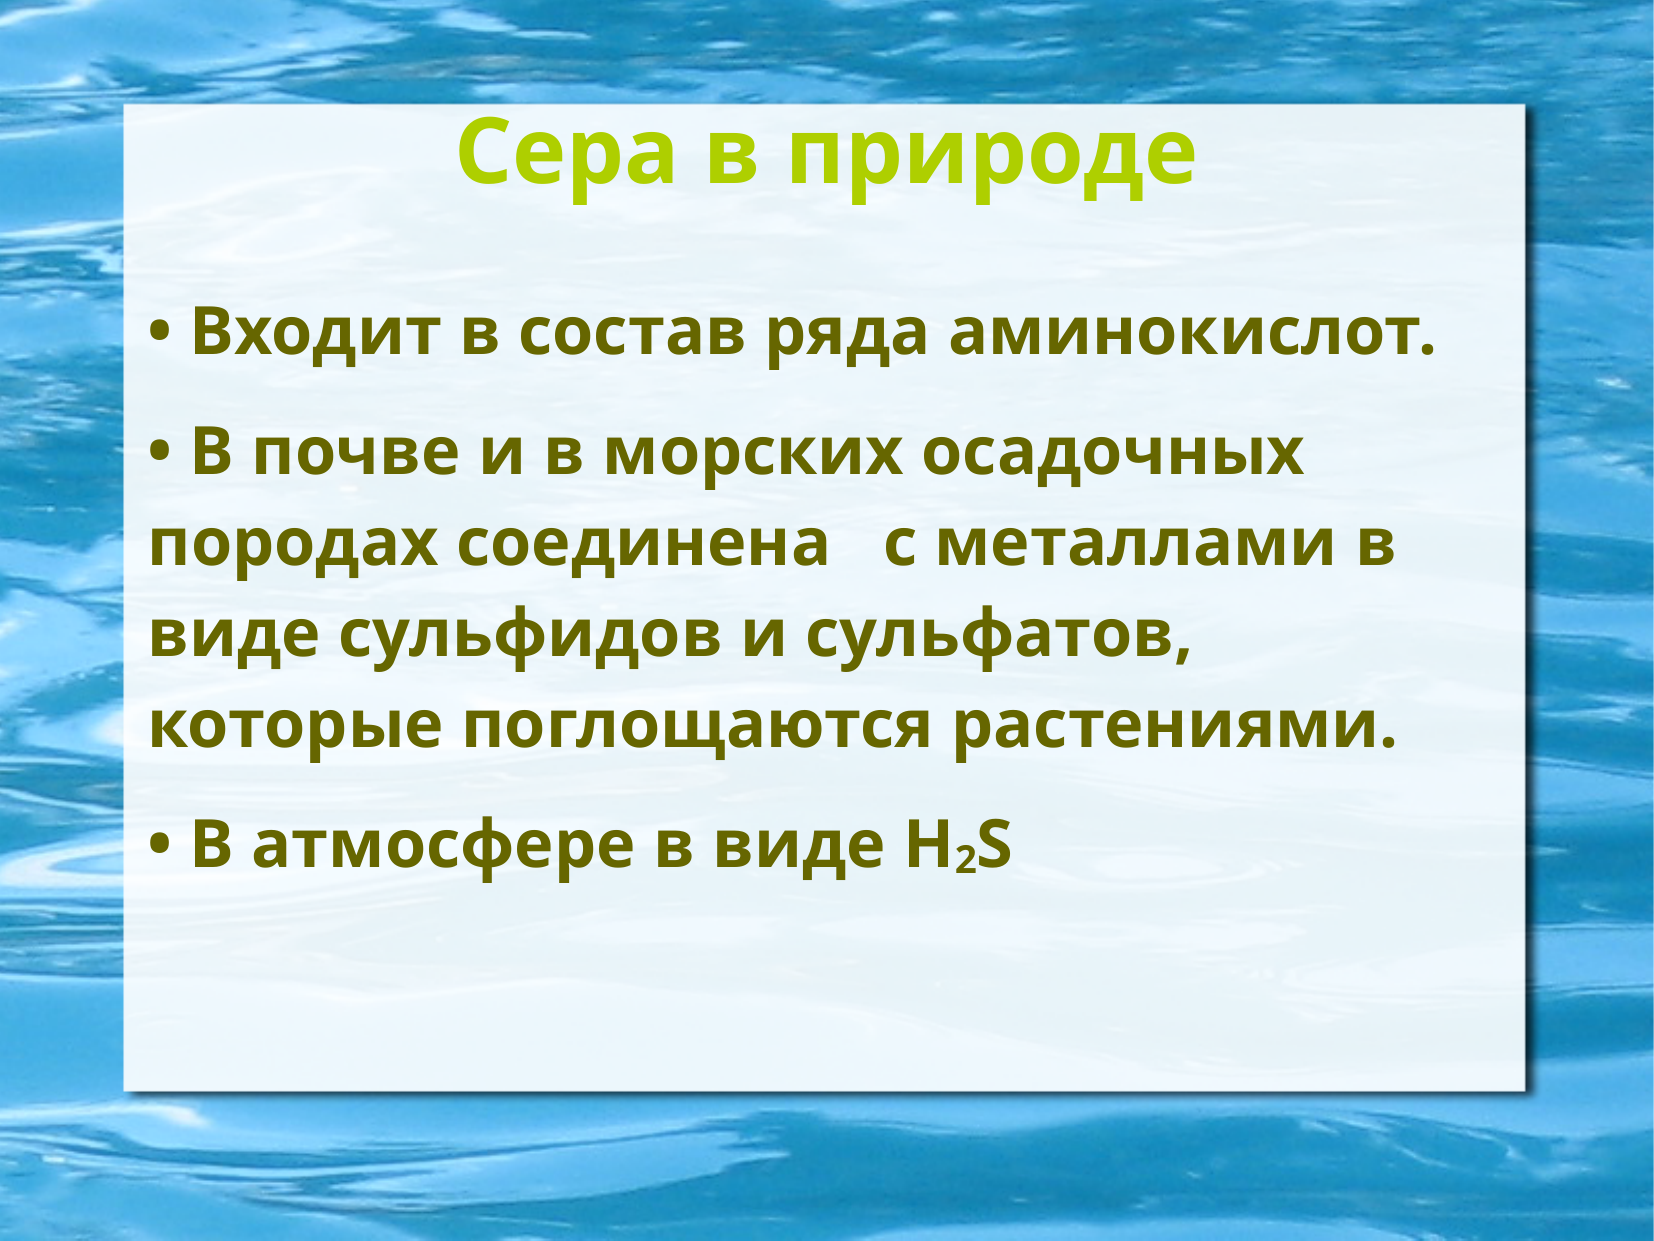

# Сера в природе
• Входит в состав ряда аминокислот.
• В почве и в морских осадочных породах соединена с металлами в виде сульфидов и сульфатов, которые поглощаются растениями.
• В атмосфере в виде Н2S